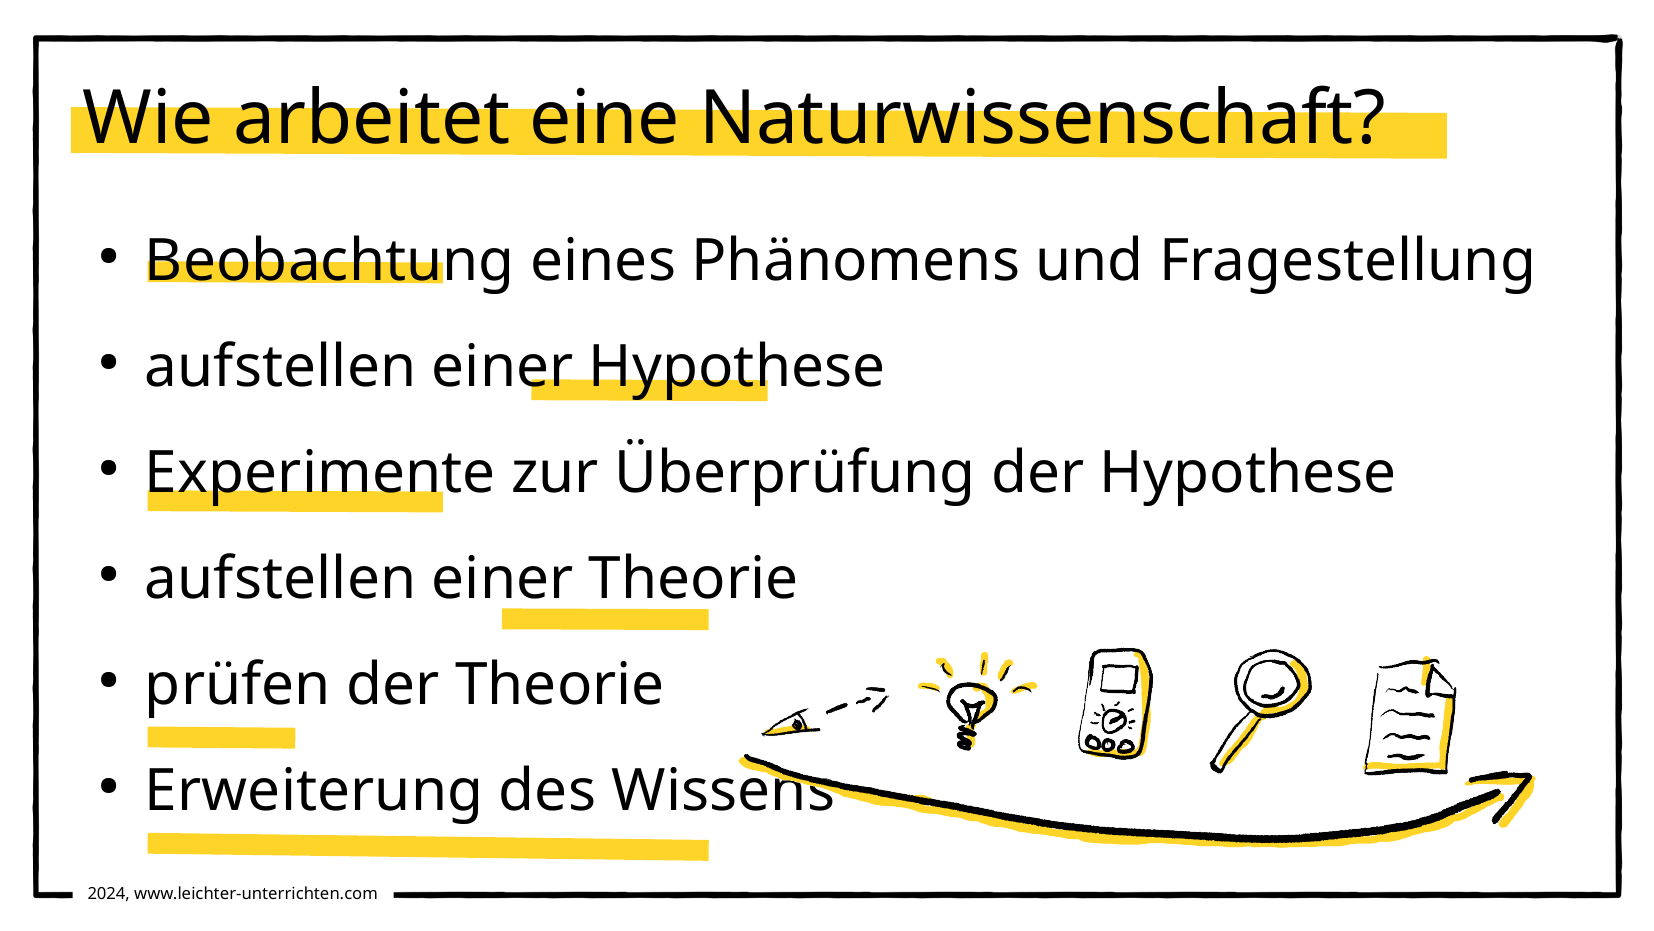

# Wie arbeitet eine Naturwissenschaft?
Beobachtung eines Phänomens und Fragestellung
aufstellen einer Hypothese
Experimente zur Überprüfung der Hypothese
aufstellen einer Theorie
prüfen der Theorie
Erweiterung des Wissens